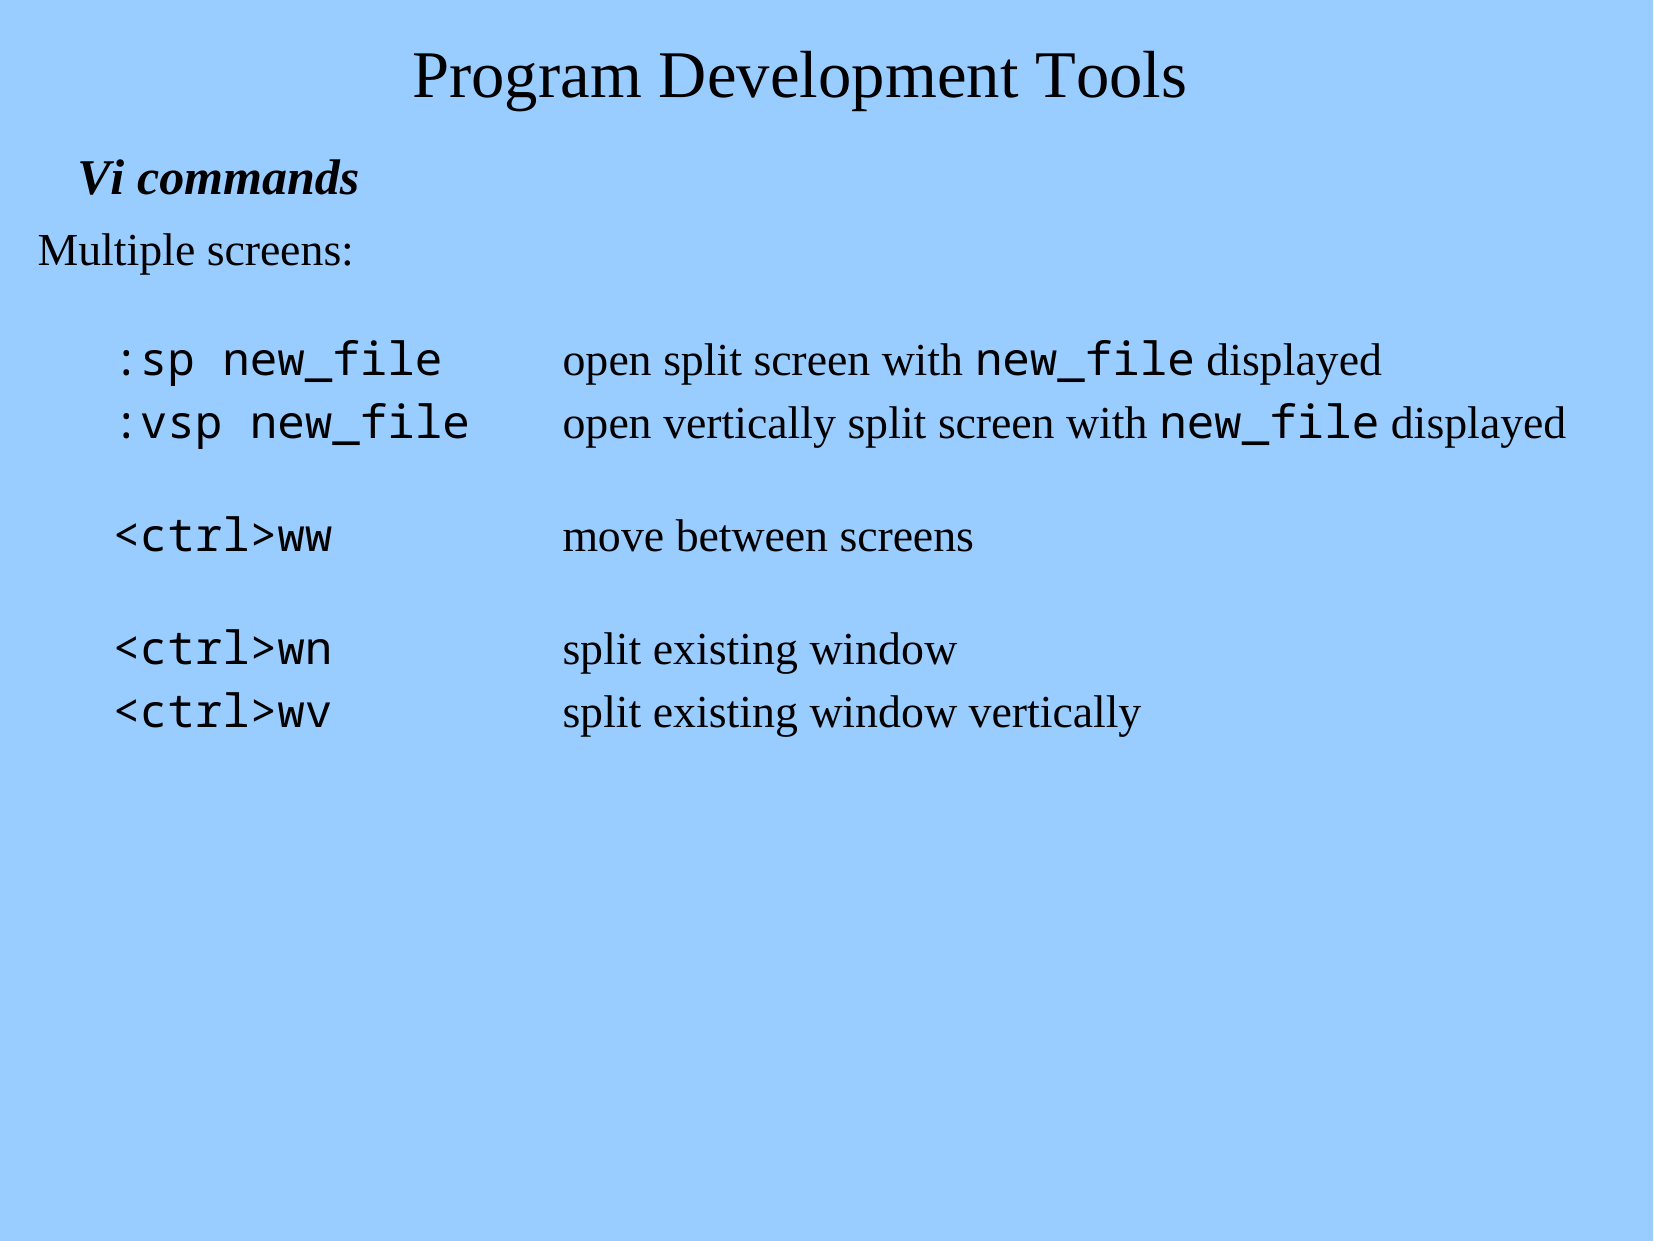

Program Development Tools
Vi commands
Multiple screens:
	:sp new_file		open split screen with new_file displayed
	:vsp new_file		open vertically split screen with new_file displayed
	<ctrl>ww				move between screens
	<ctrl>wn				split existing window
	<ctrl>wv				split existing window vertically